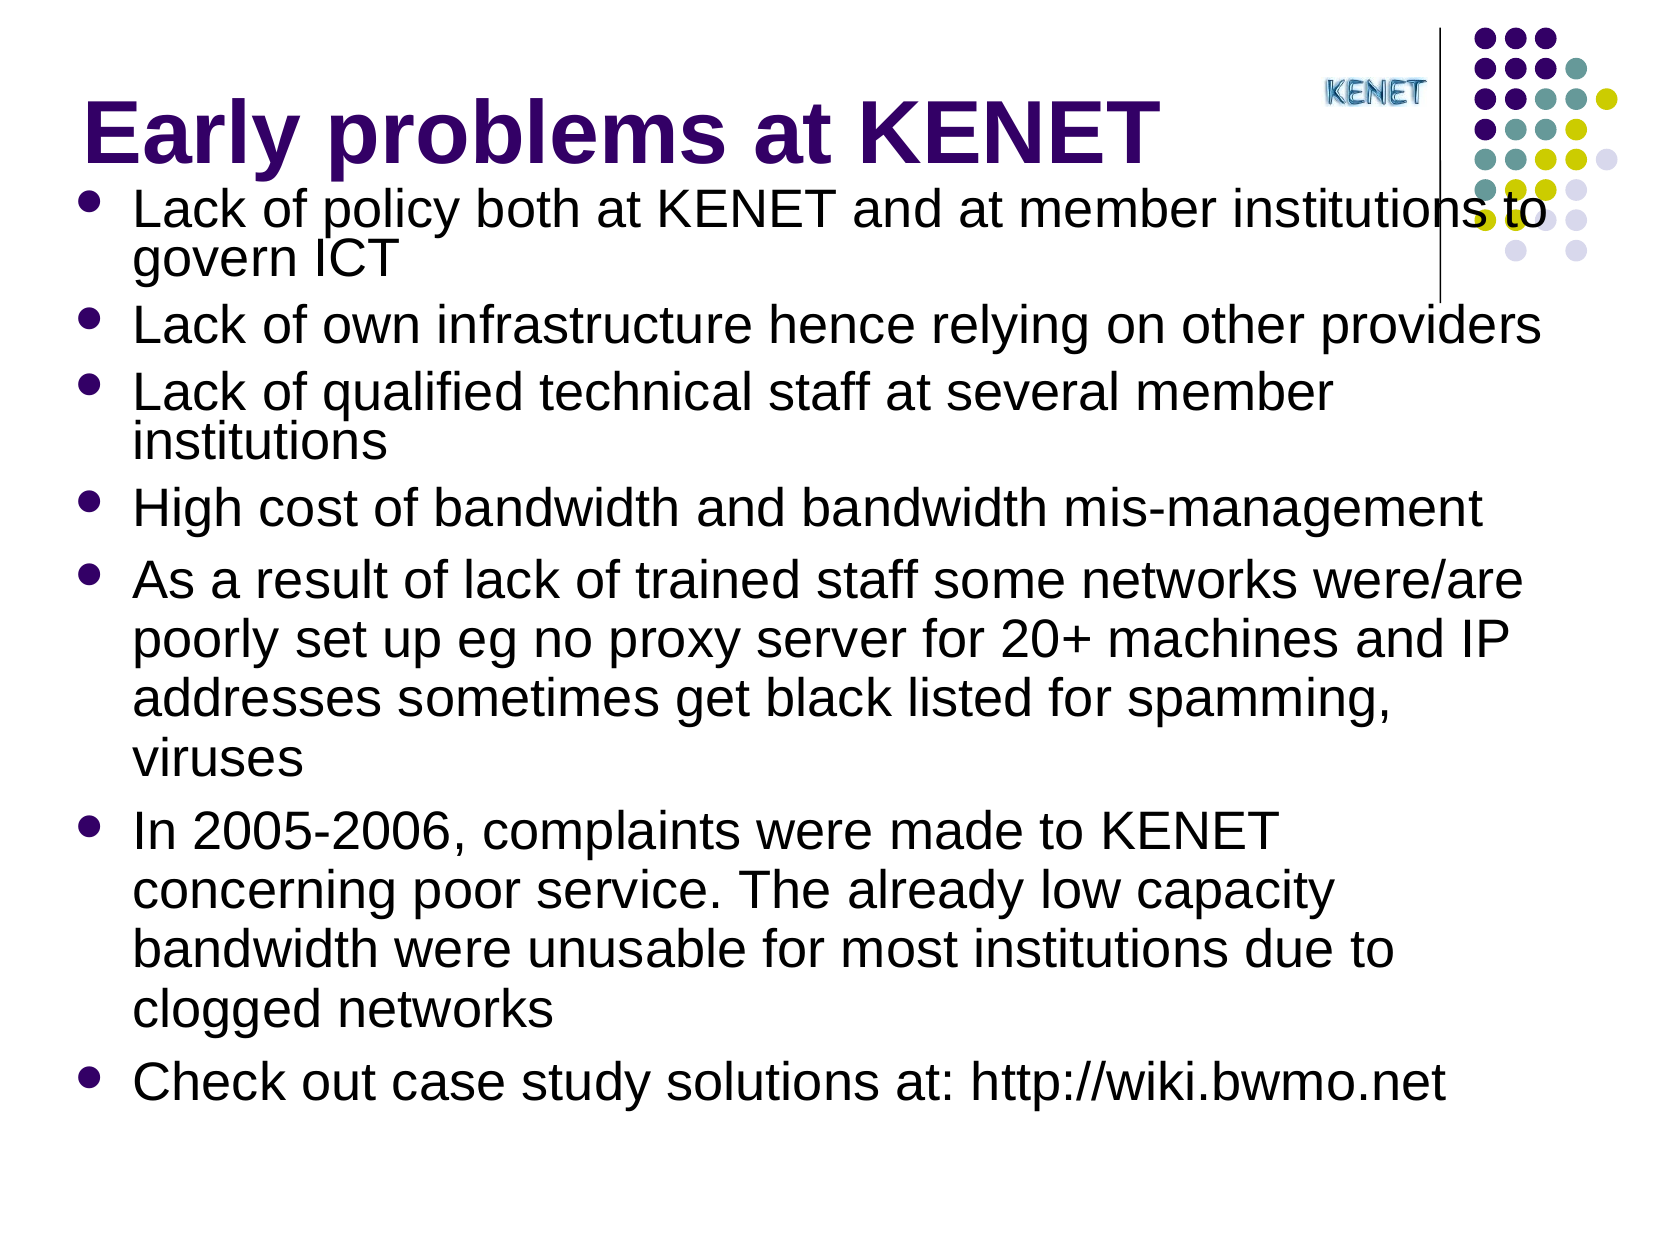

# Early problems at KENET
Lack of policy both at KENET and at member institutions to govern ICT
Lack of own infrastructure hence relying on other providers
Lack of qualified technical staff at several member institutions
High cost of bandwidth and bandwidth mis-management
As a result of lack of trained staff some networks were/are poorly set up eg no proxy server for 20+ machines and IP addresses sometimes get black listed for spamming, viruses
In 2005-2006, complaints were made to KENET concerning poor service. The already low capacity bandwidth were unusable for most institutions due to clogged networks
Check out case study solutions at: http://wiki.bwmo.net